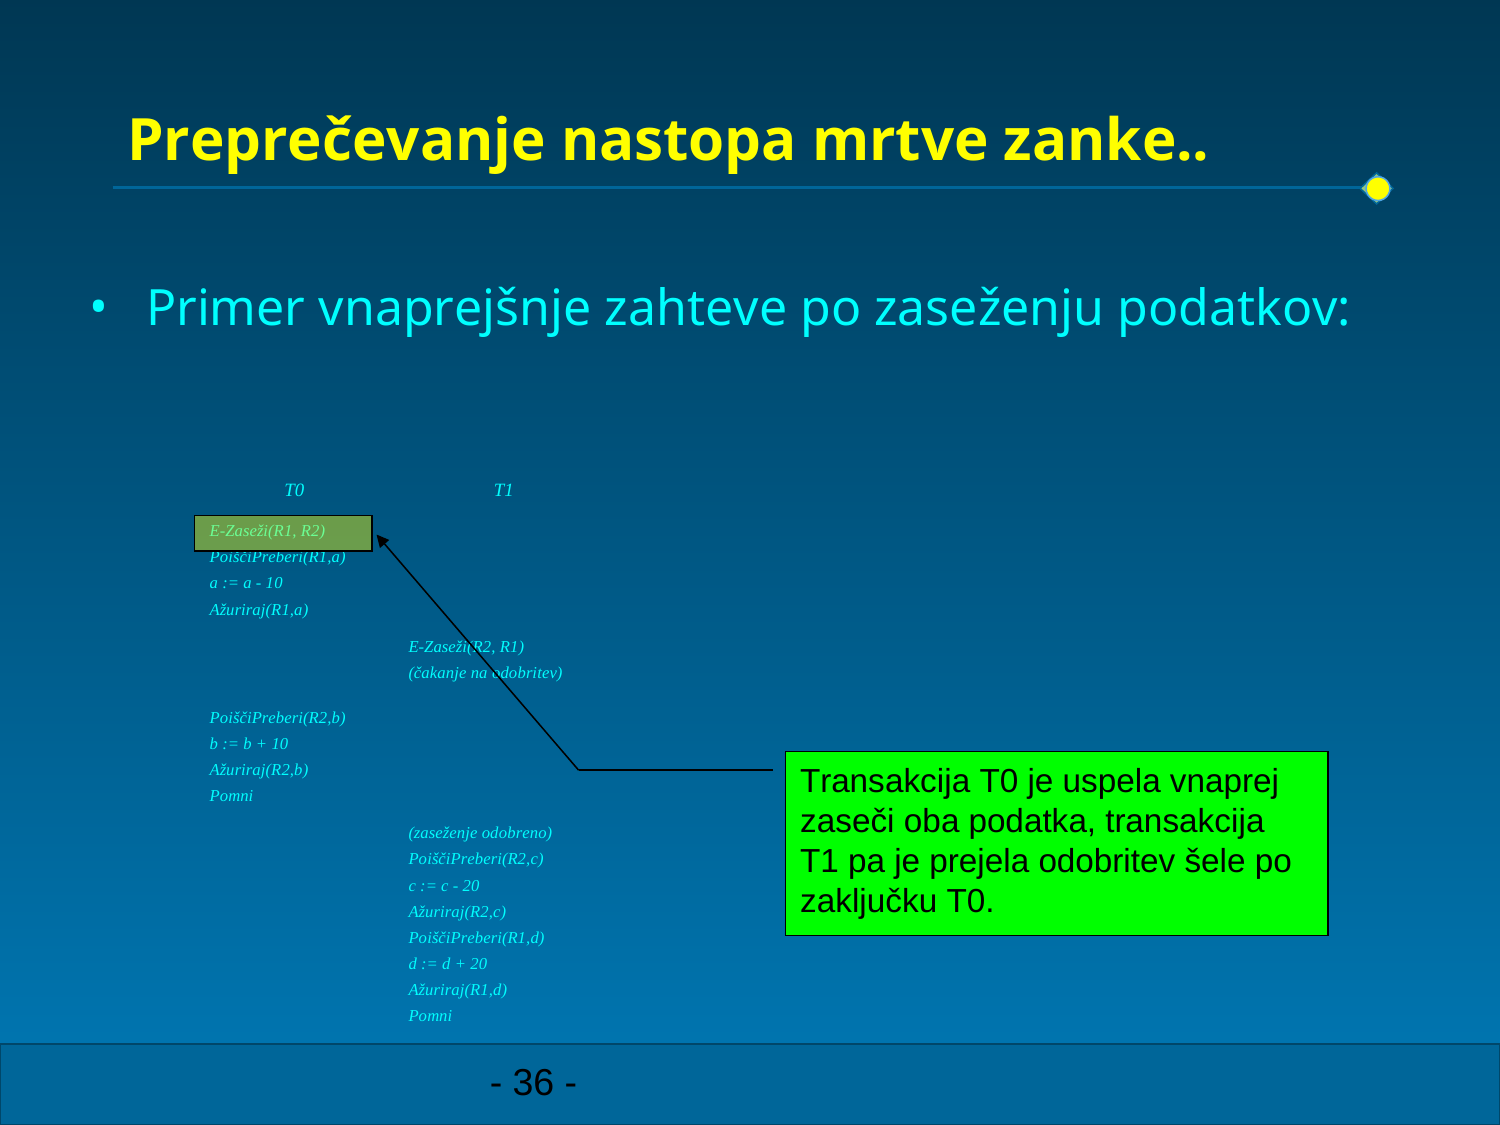

# Preprečevanje nastopa mrtve zanke..
Primer vnaprejšnje zahteve po zaseženju podatkov:
| T0 | T1 |
| --- | --- |
| E-Zaseži(R1, R2) PoiščiPreberi(R1,a) a := a - 10 Ažuriraj(R1,a) | |
| | E-Zaseži(R2, R1) (čakanje na odobritev) |
| PoiščiPreberi(R2,b) b := b + 10 Ažuriraj(R2,b) Pomni | |
| | (zaseženje odobreno) PoiščiPreberi(R2,c) c := c - 20 Ažuriraj(R2,c) PoiščiPreberi(R1,d) d := d + 20 Ažuriraj(R1,d) Pomni |
Transakcija T0 je uspela vnaprej zaseči oba podatka, transakcija T1 pa je prejela odobritev šele po zaključku T0.